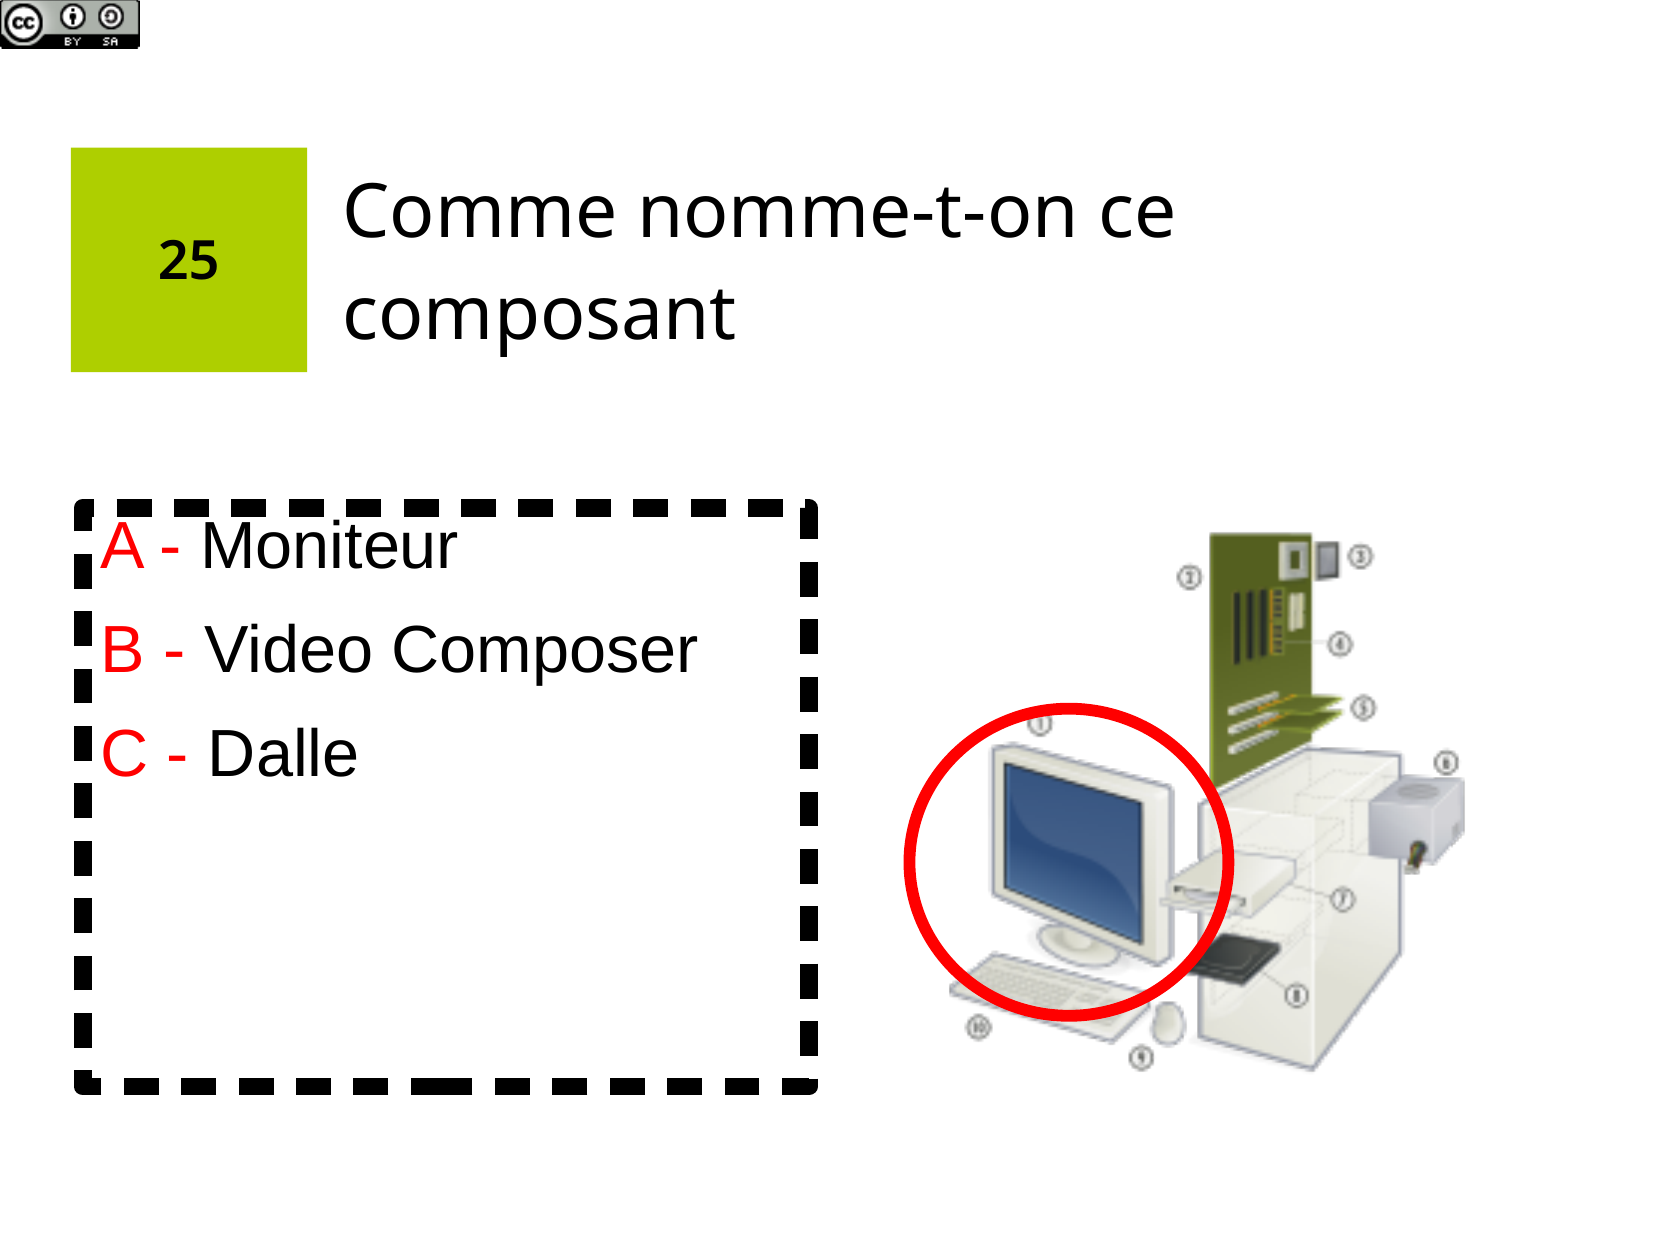

# Comme nomme-t-on ce composant
25
Moniteur
Video Composer
Dalle